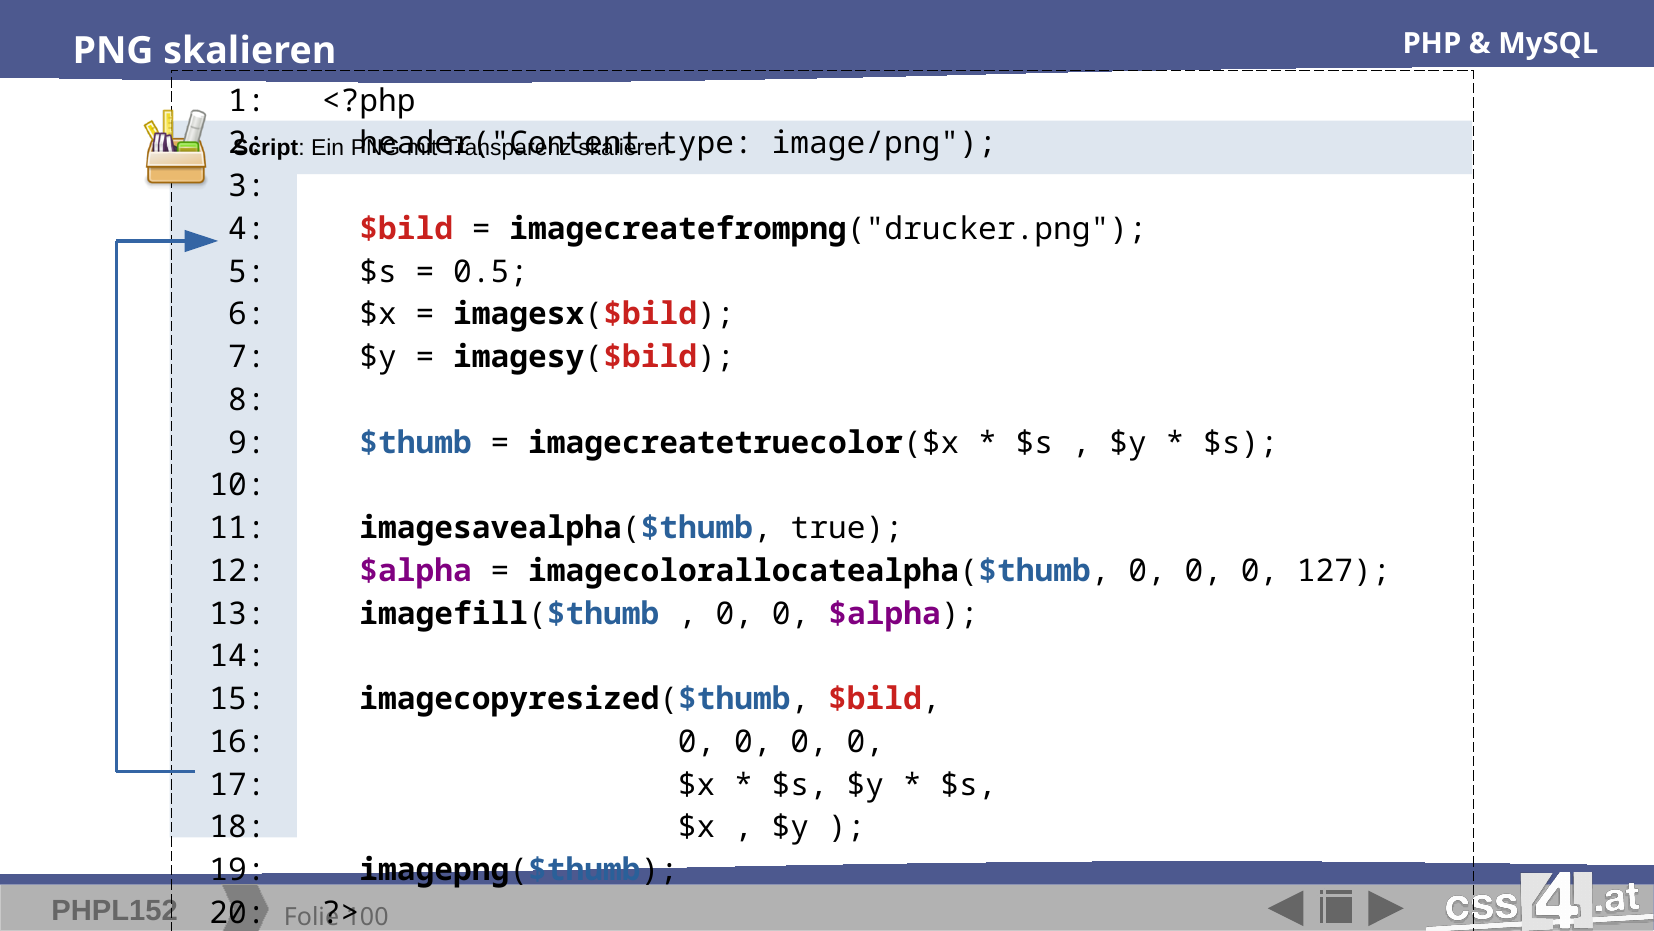

PHP & MySQL
PNG skalieren
 1: <?php
 2: header("Content-type: image/png");
 3:
 4: $bild = imagecreatefrompng("drucker.png");
 5: $s = 0.5;
 6: $x = imagesx($bild);
 7: $y = imagesy($bild);
 8:
 9: $thumb = imagecreatetruecolor($x * $s , $y * $s);
10:
11: imagesavealpha($thumb, true);
12: $alpha = imagecolorallocatealpha($thumb, 0, 0, 0, 127);
13: imagefill($thumb , 0, 0, $alpha);
14:
15: imagecopyresized($thumb, $bild,
16: 0, 0, 0, 0,
17: $x * $s, $y * $s,
18: $x , $y );
19: imagepng($thumb);
20: ?>
Script: Ein PNG mit Transparenz skalieren
PHPL152
Folie